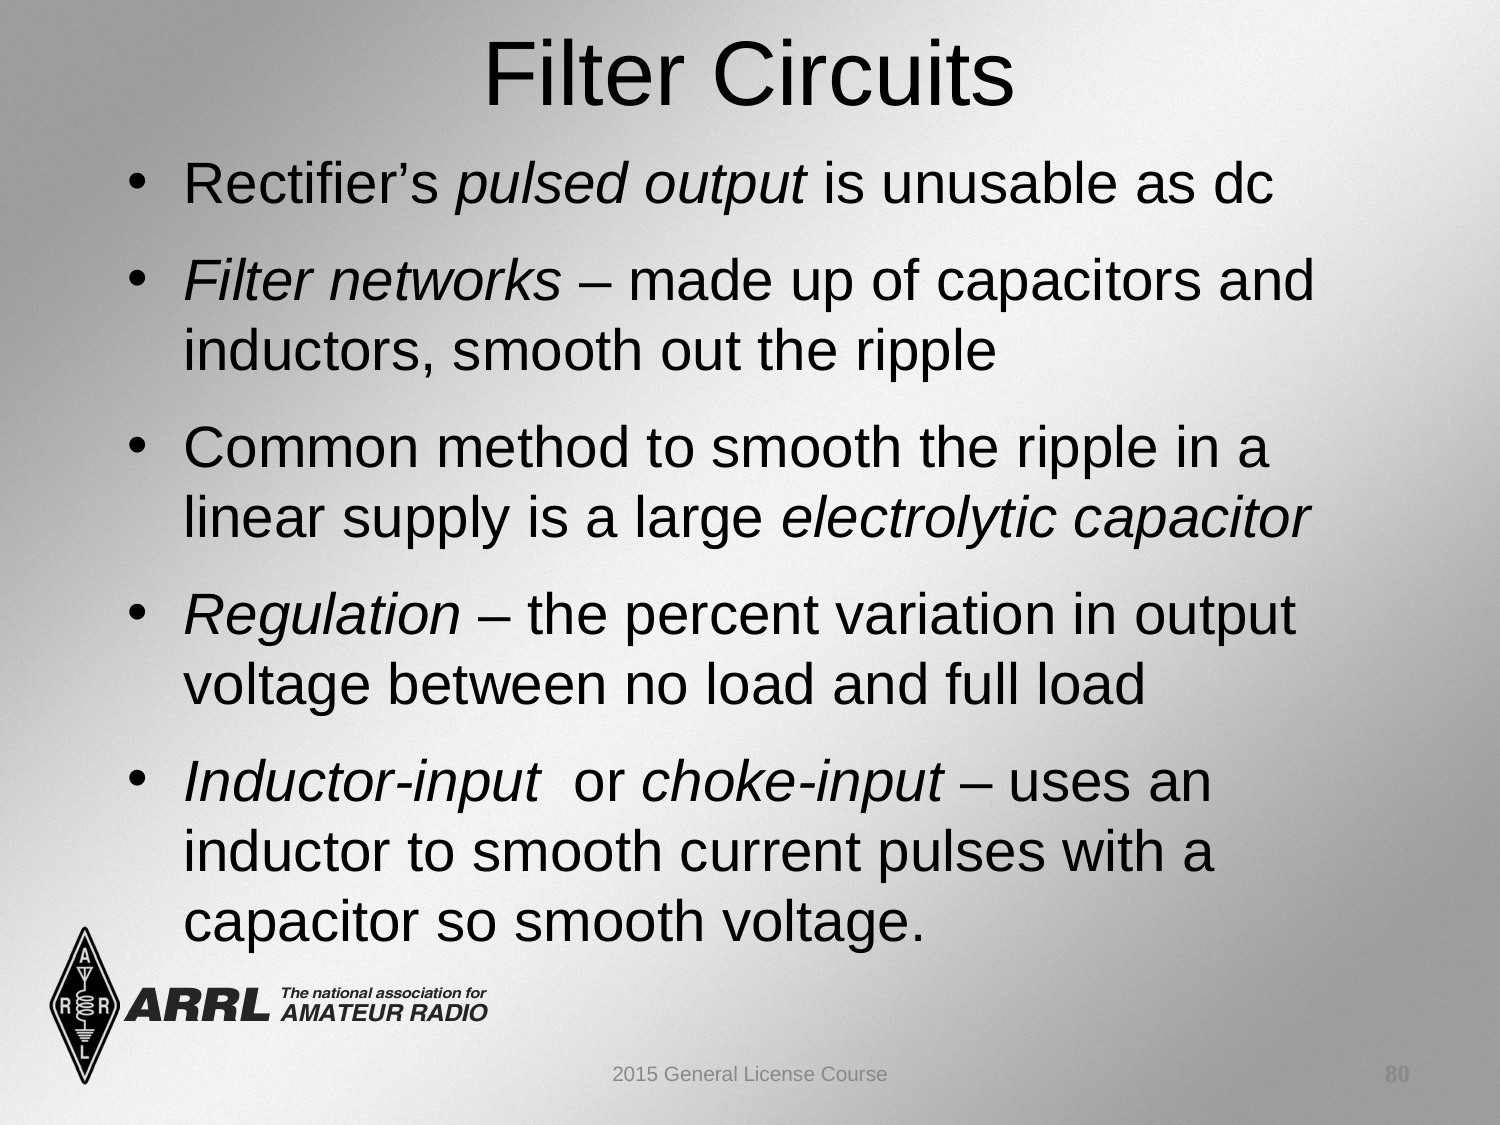

Filter Circuits
Rectifier’s pulsed output is unusable as dc
Filter networks – made up of capacitors and inductors, smooth out the ripple
Common method to smooth the ripple in a linear supply is a large electrolytic capacitor
Regulation – the percent variation in output voltage between no load and full load
Inductor-input or choke-input – uses an inductor to smooth current pulses with a capacitor so smooth voltage.
2015 General License Course